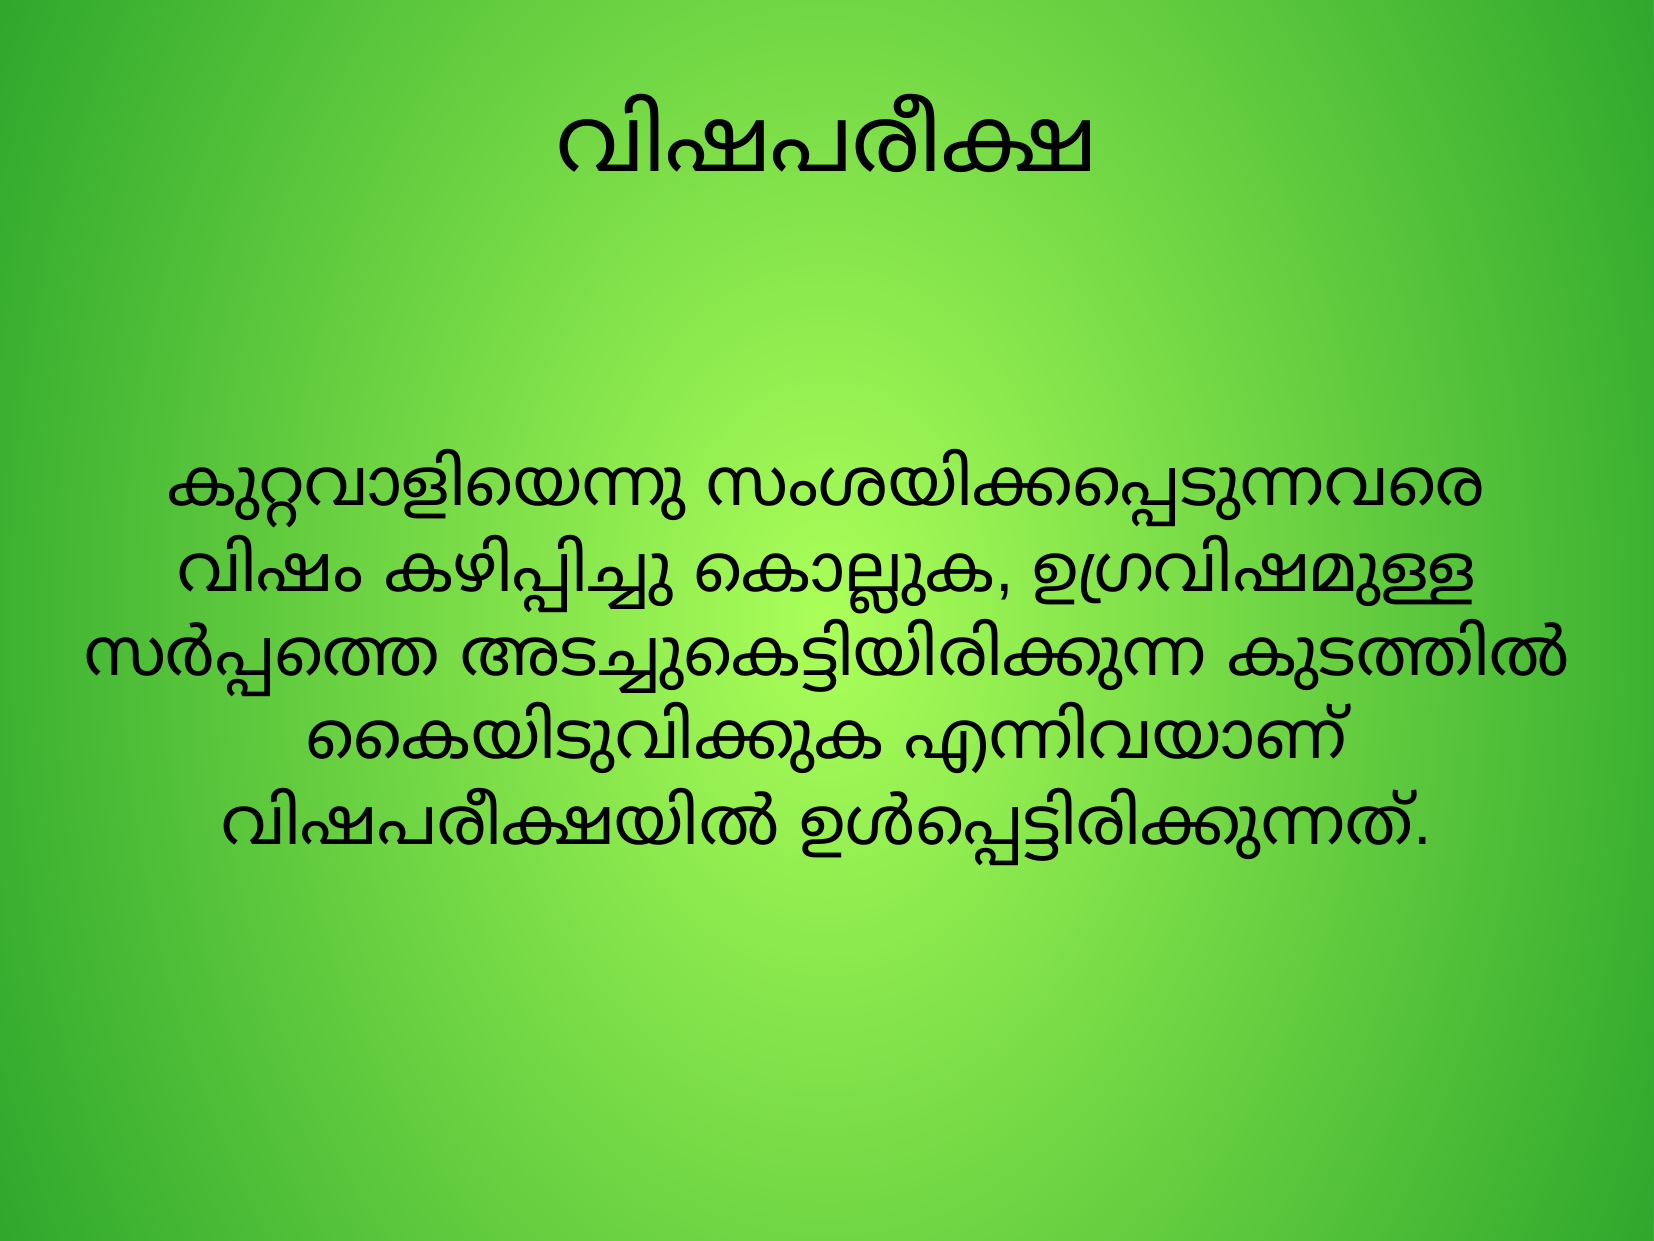

# വിഷപരീക്ഷ
കുറ്റവാളിയെന്നു സംശയിക്കപ്പെടുന്നവരെ വിഷം കഴിപ്പിച്ചു കൊല്ലുക, ഉഗ്രവിഷമുള്ള സർപ്പത്തെ അടച്ചുകെട്ടിയിരിക്കുന്ന കുടത്തിൽ കൈയിടുവിക്കുക എന്നിവയാണ് വിഷപരീക്ഷയിൽ ഉൾപ്പെട്ടിരിക്കുന്നത്.